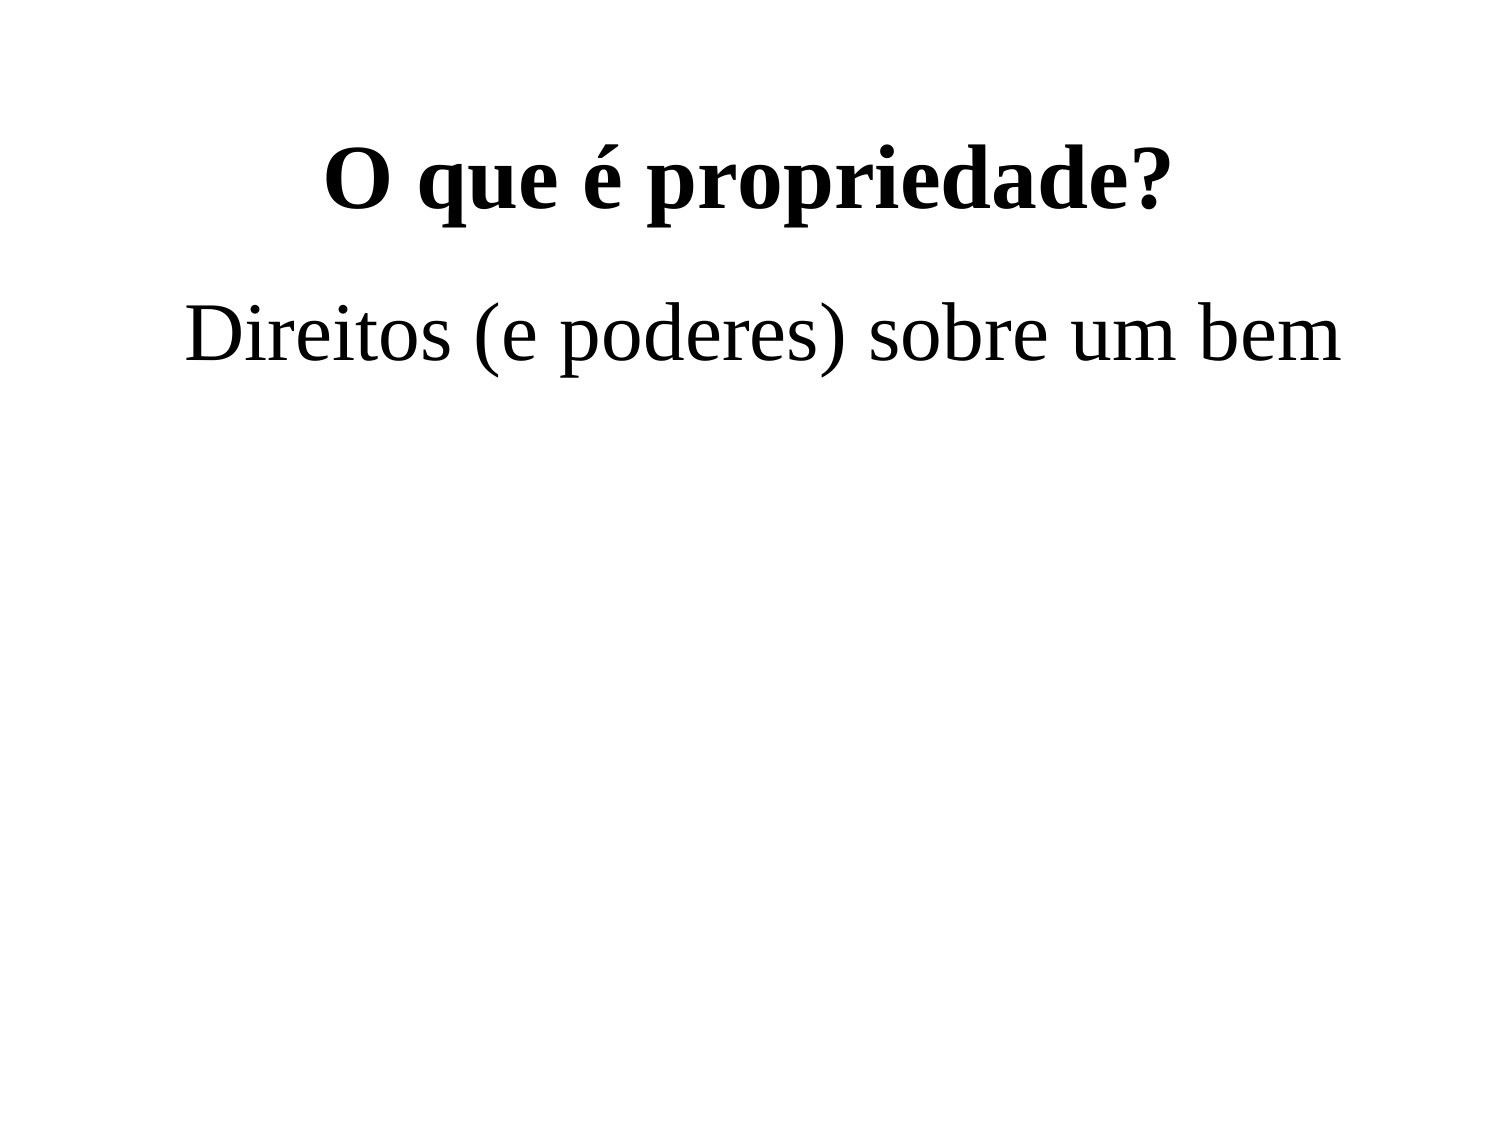

# O que é propriedade?
 Direitos (e poderes) sobre um bem